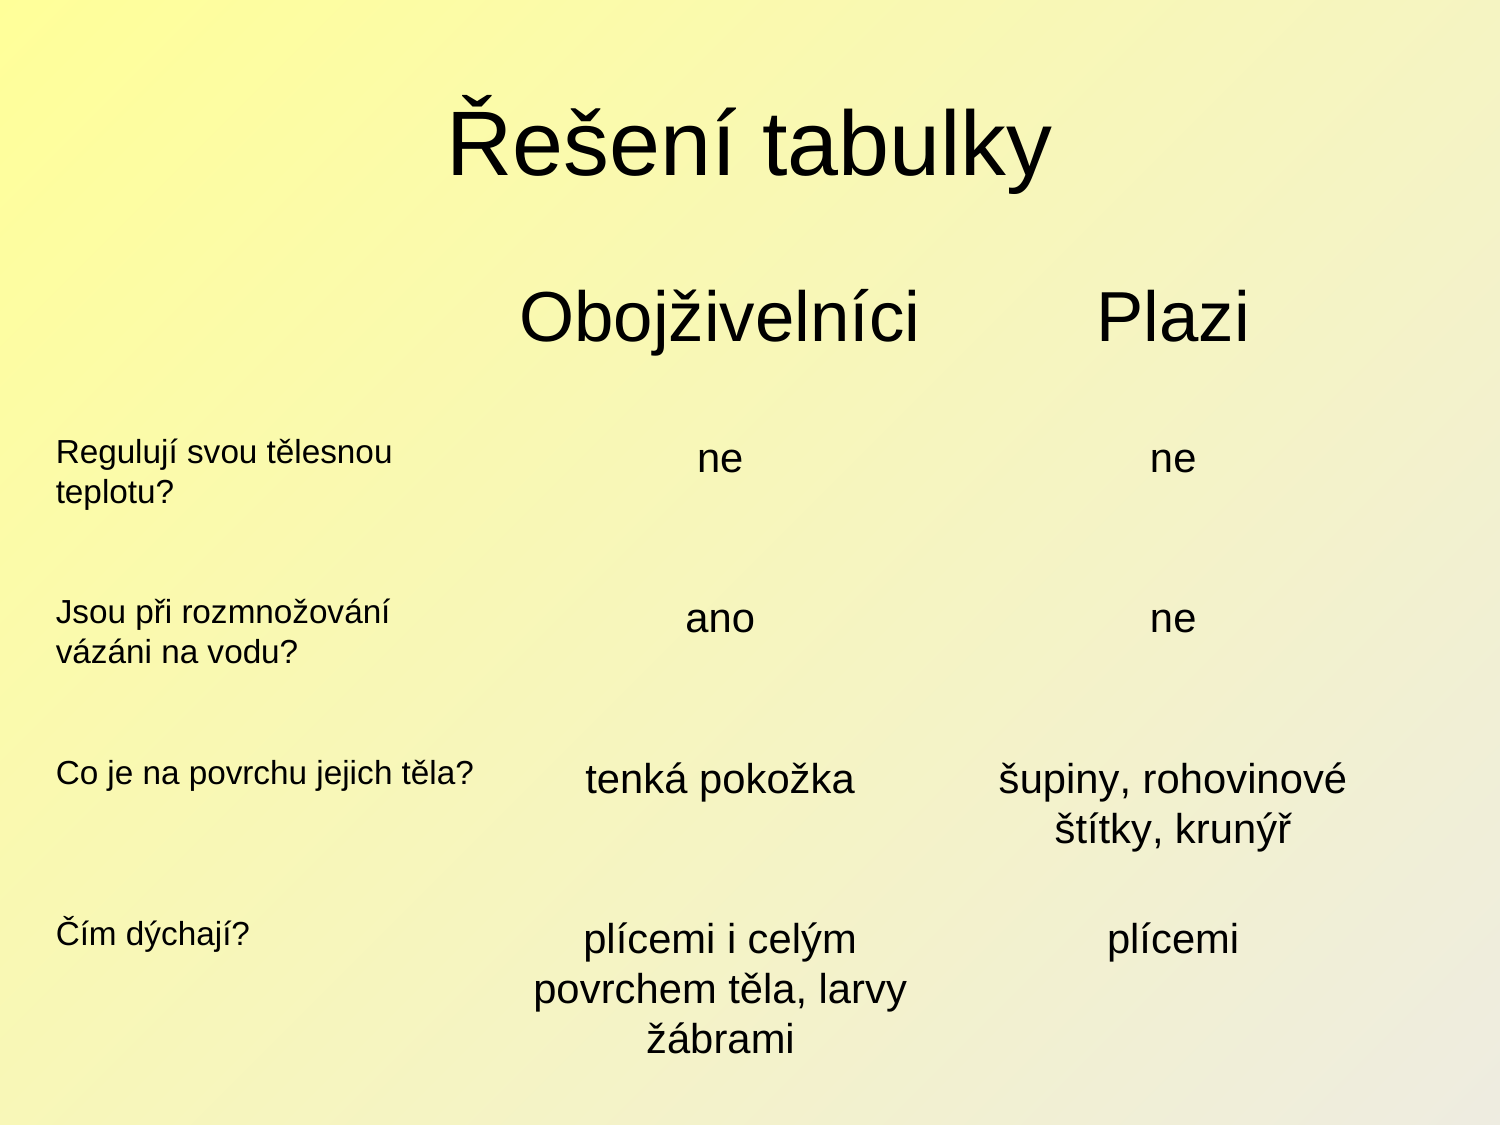

# Řešení tabulky
| | Obojživelníci | Plazi |
| --- | --- | --- |
| Regulují svou tělesnou teplotu? | ne | ne |
| Jsou při rozmnožování vázáni na vodu? | ano | ne |
| Co je na povrchu jejich těla? | tenká pokožka | šupiny, rohovinové štítky, krunýř |
| Čím dýchají? | plícemi i celým povrchem těla, larvy žábrami | plícemi |